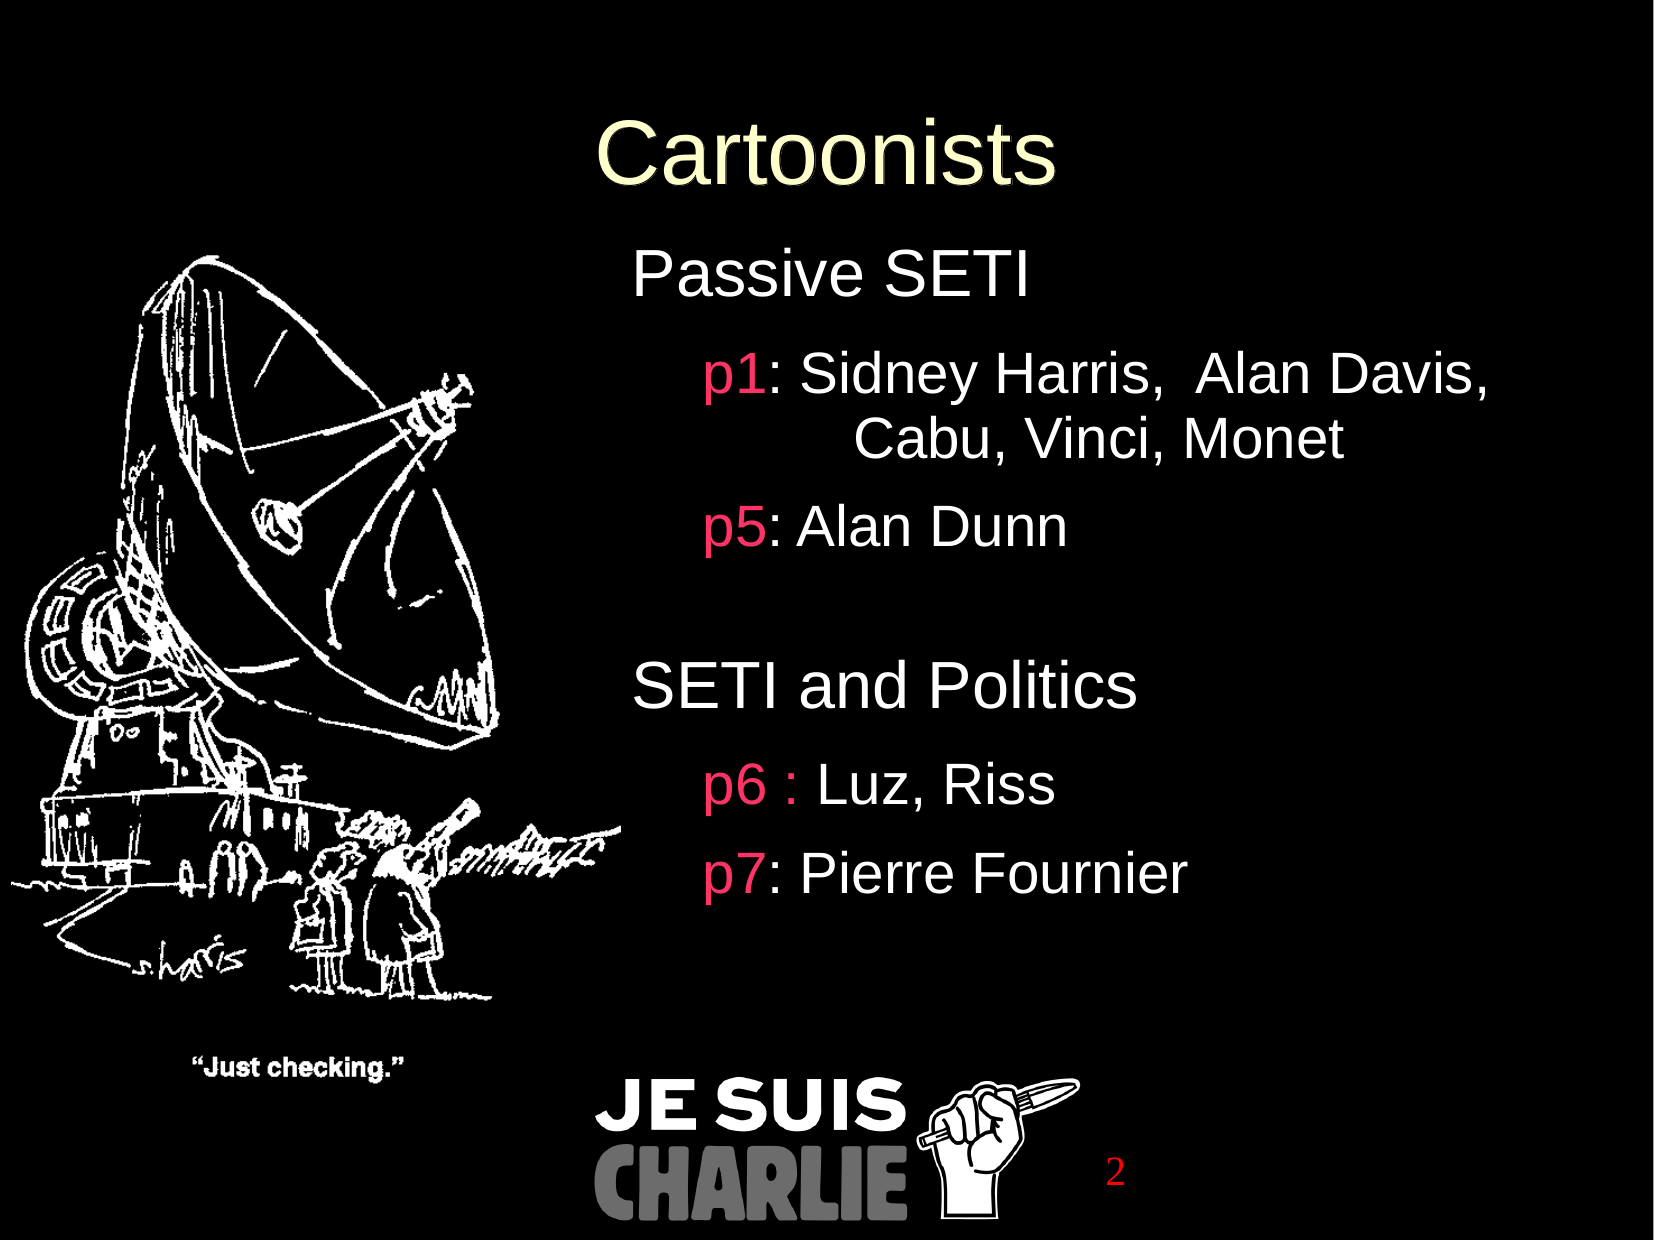

# Cartoonists
Passive SETI
p1: Sidney Harris, Alan Davis,
 Cabu, Vinci, Monet
p5: Alan Dunn
SETI and Politics
p6 : Luz, Riss
p7: Pierre Fournier